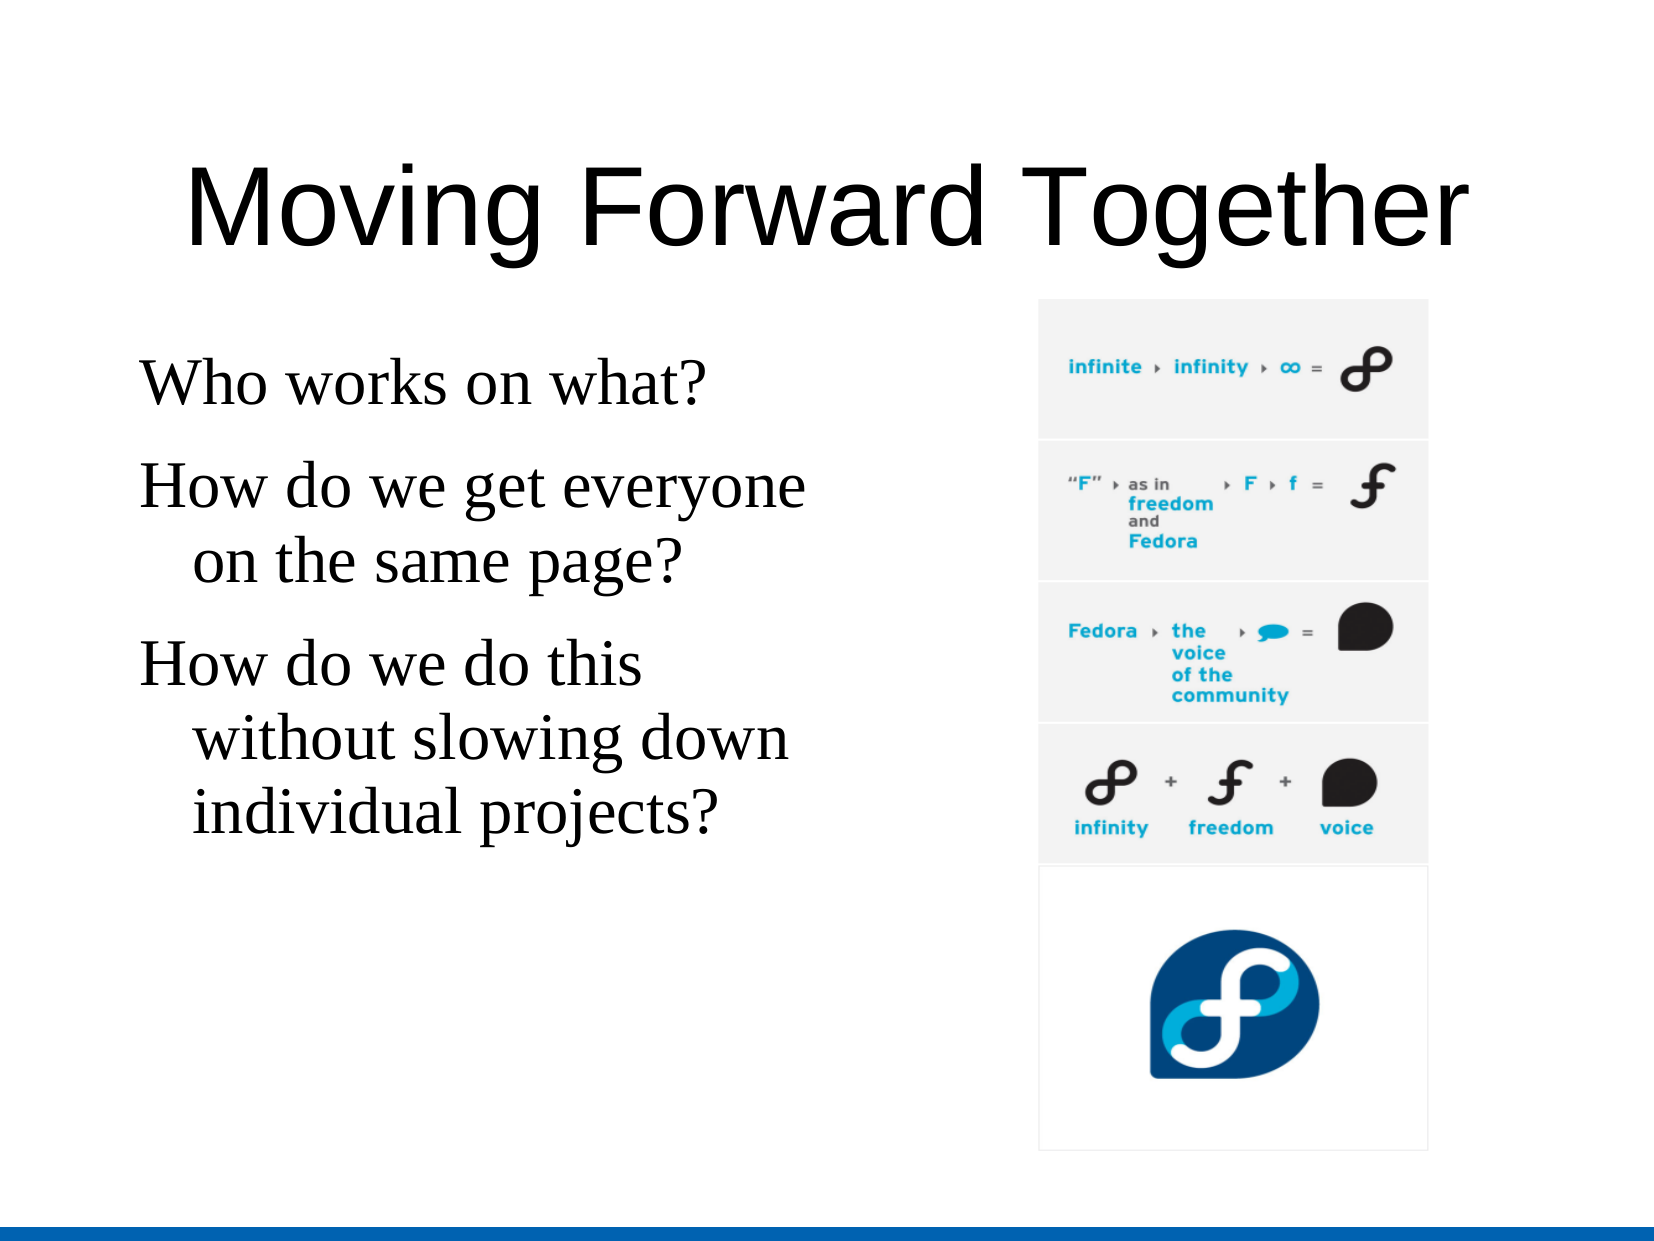

# Moving Forward Together
Who works on what?
How do we get everyone on the same page?
How do we do this without slowing down individual projects?